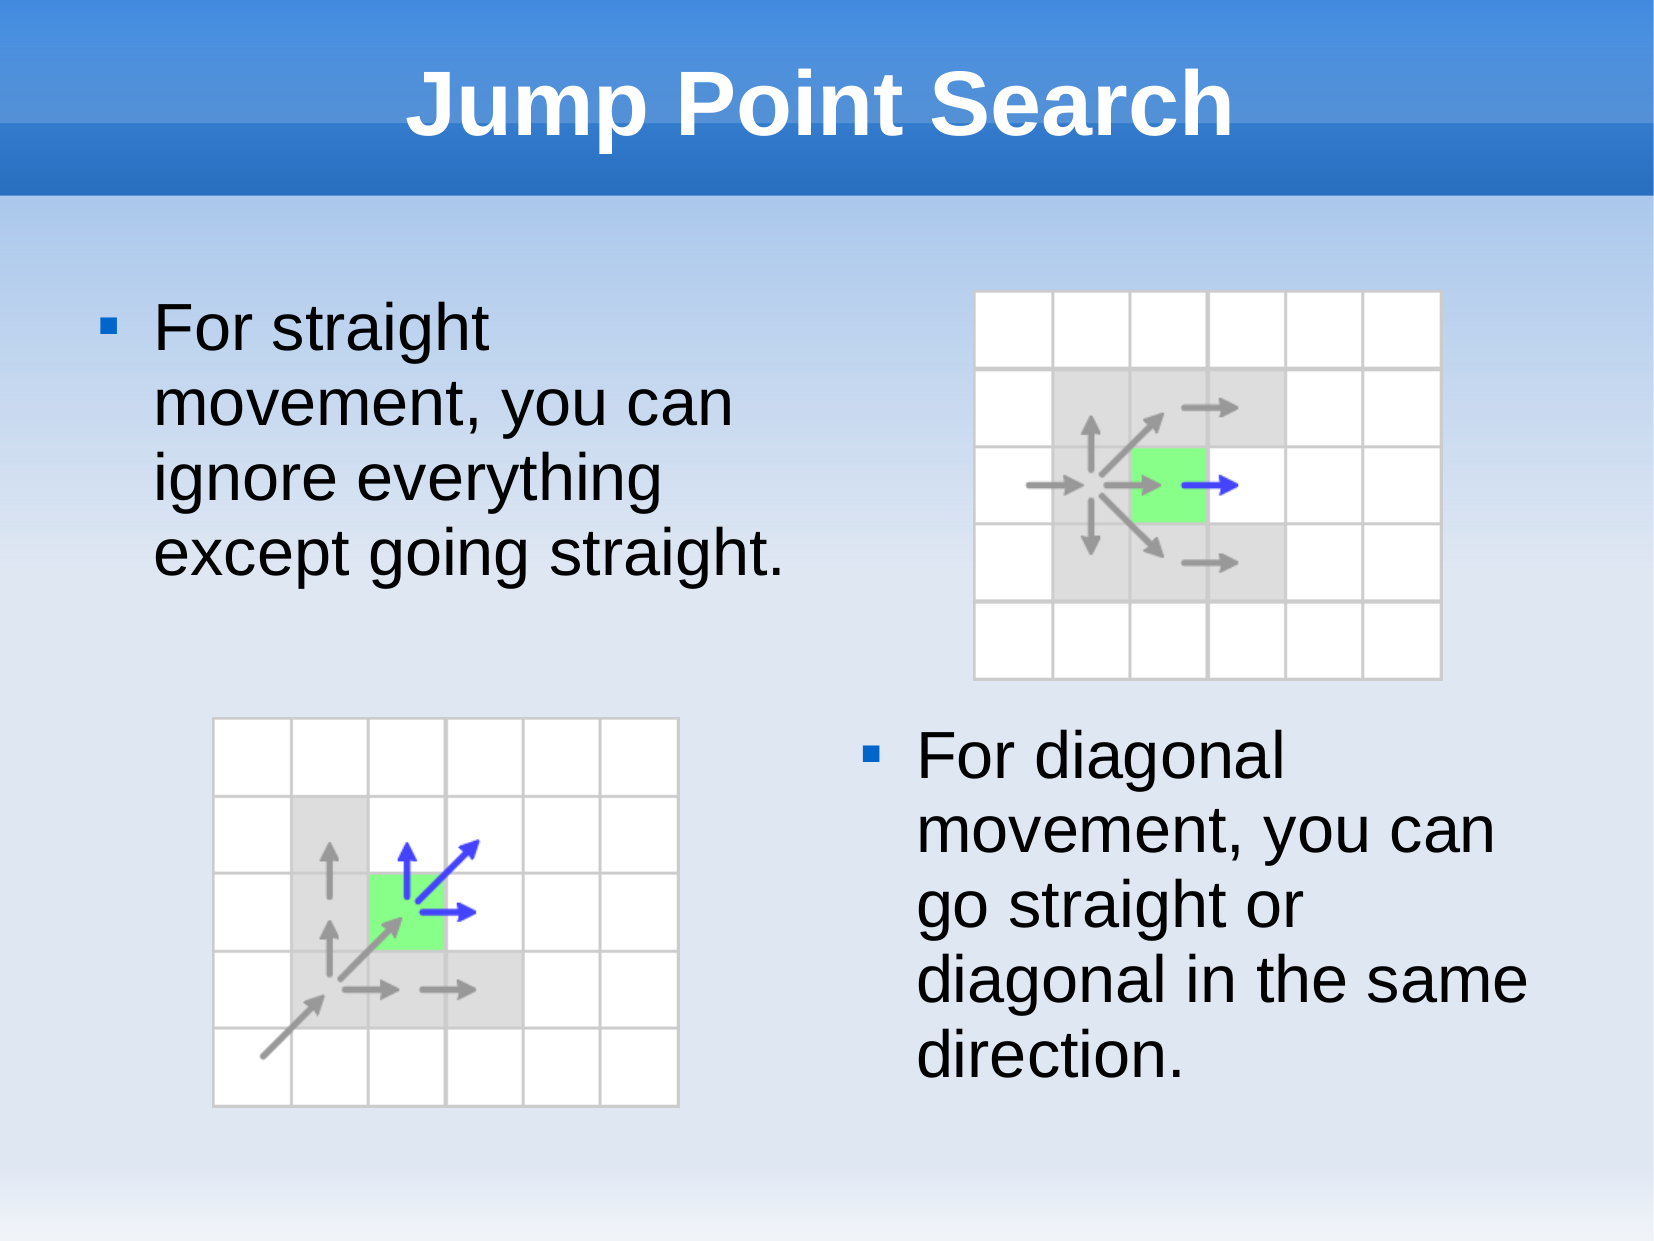

# Jump Point Search
For straight movement, you can ignore everything except going straight.
For diagonal movement, you can go straight or diagonal in the same direction.